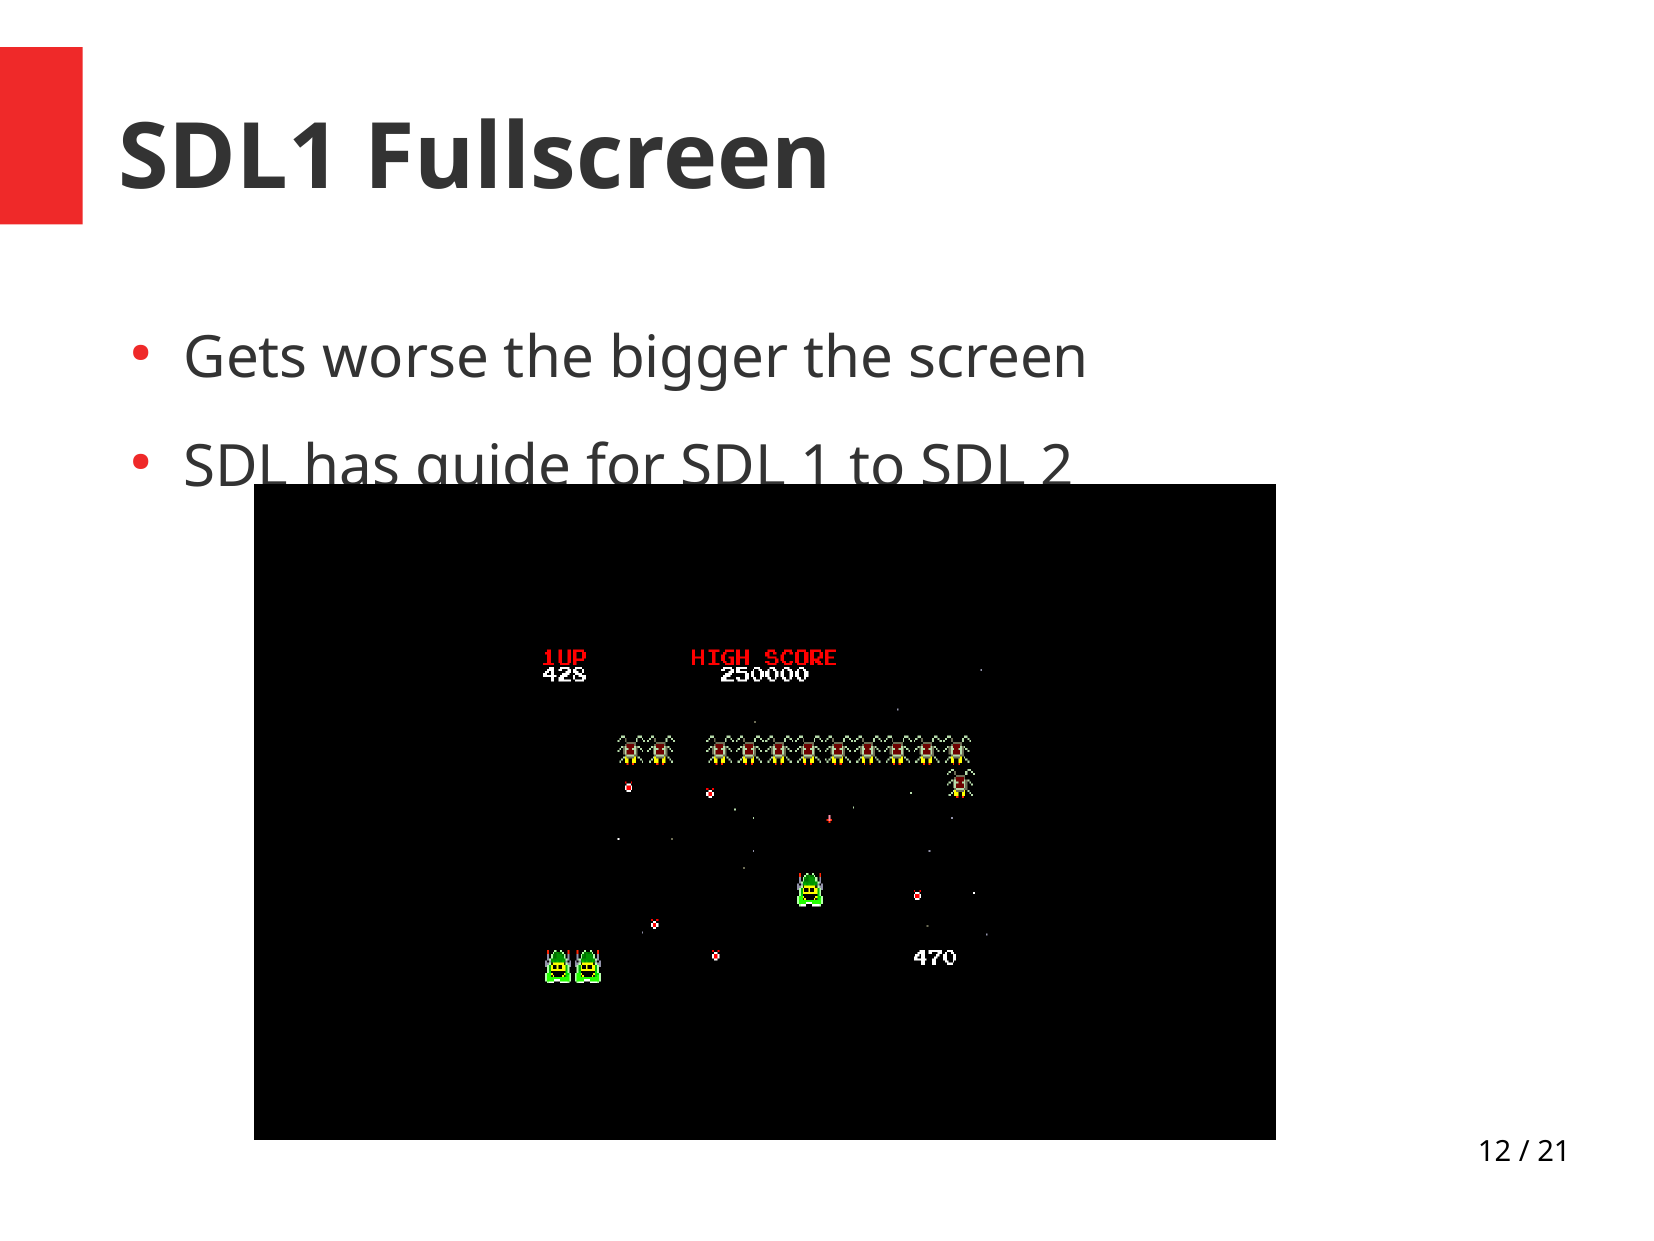

# SDL1 Fullscreen
Gets worse the bigger the screen
SDL has guide for SDL 1 to SDL 2
12